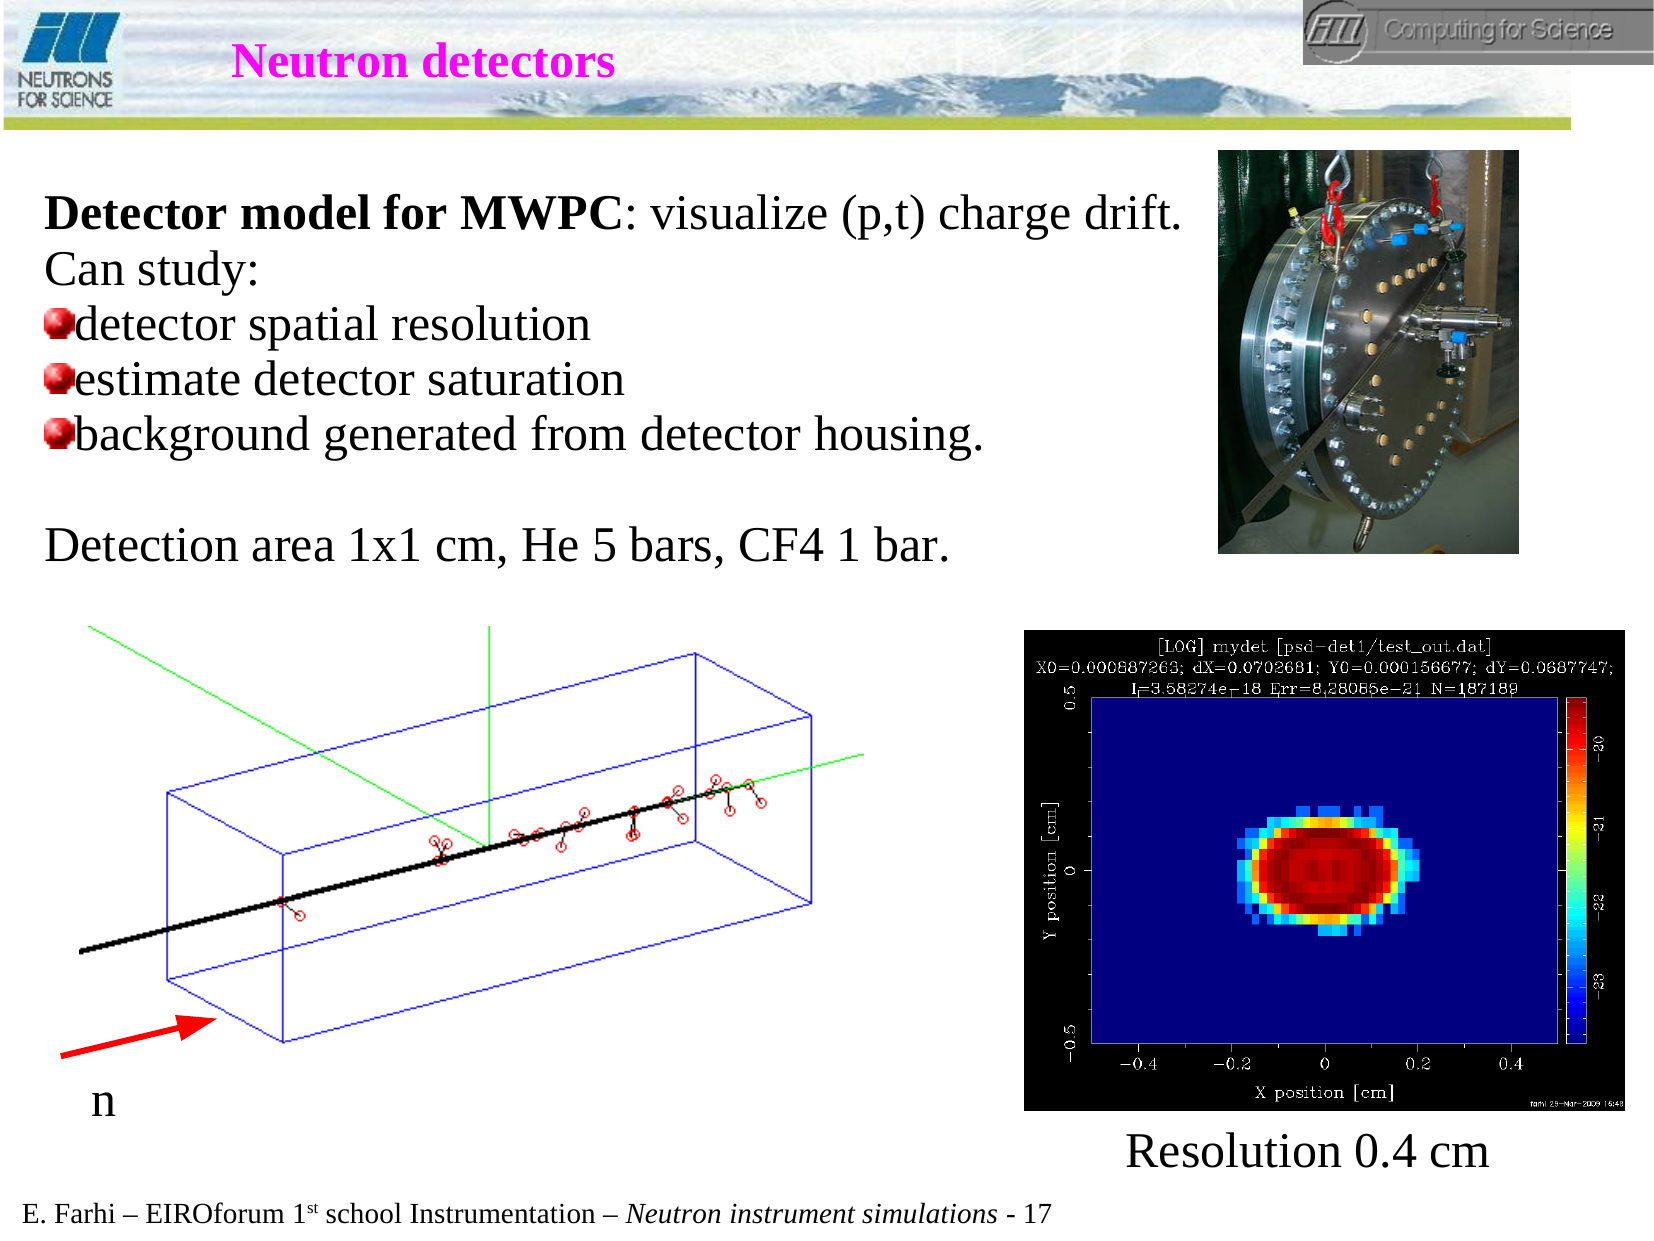

Neutron detectors
Detector model for MWPC: visualize (p,t) charge drift.
Can study:
detector spatial resolution
estimate detector saturation
background generated from detector housing.
Detection area 1x1 cm, He 5 bars, CF4 1 bar.
n
Resolution 0.4 cm